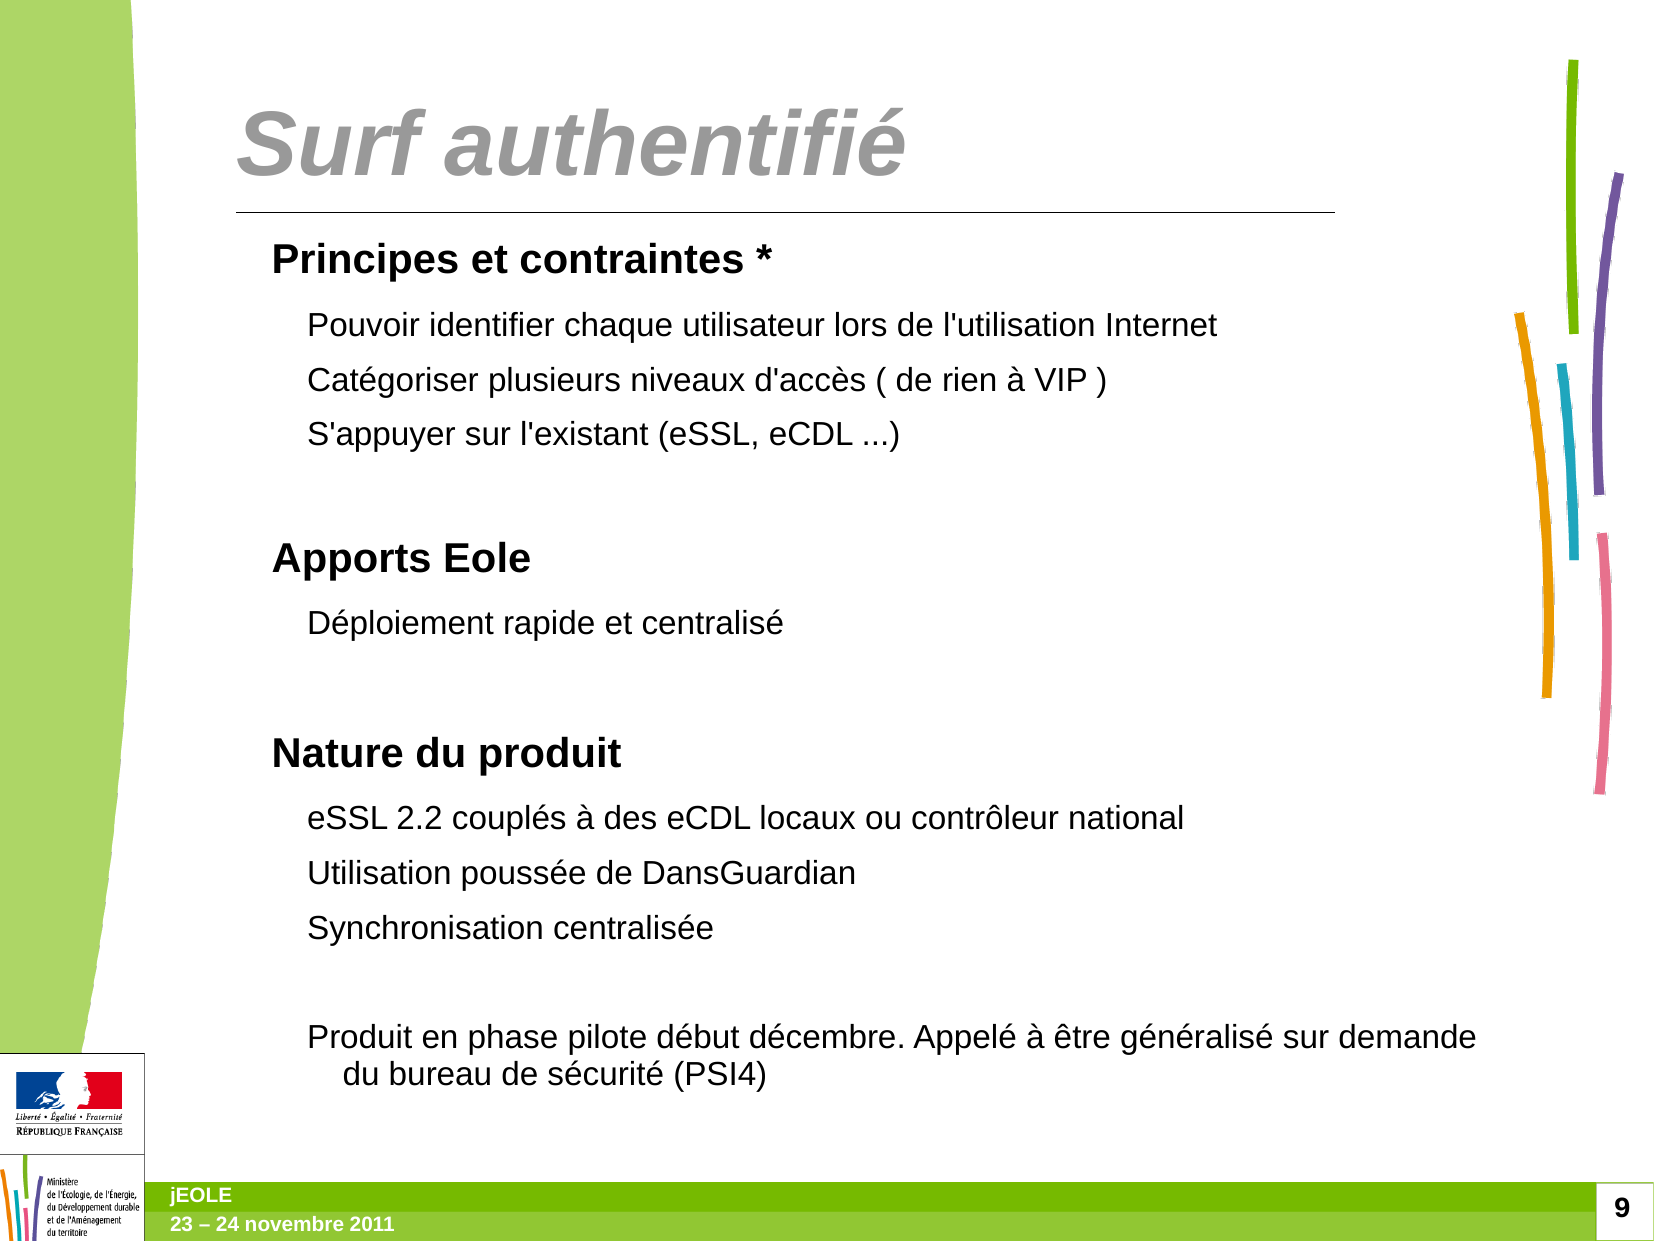

# Surf authentifié
Principes et contraintes *
Pouvoir identifier chaque utilisateur lors de l'utilisation Internet
Catégoriser plusieurs niveaux d'accès ( de rien à VIP )
S'appuyer sur l'existant (eSSL, eCDL ...)
Apports Eole
Déploiement rapide et centralisé
Nature du produit
eSSL 2.2 couplés à des eCDL locaux ou contrôleur national
Utilisation poussée de DansGuardian
Synchronisation centralisée
Produit en phase pilote début décembre. Appelé à être généralisé sur demande du bureau de sécurité (PSI4)
9
Journées EOLE octobre 2010